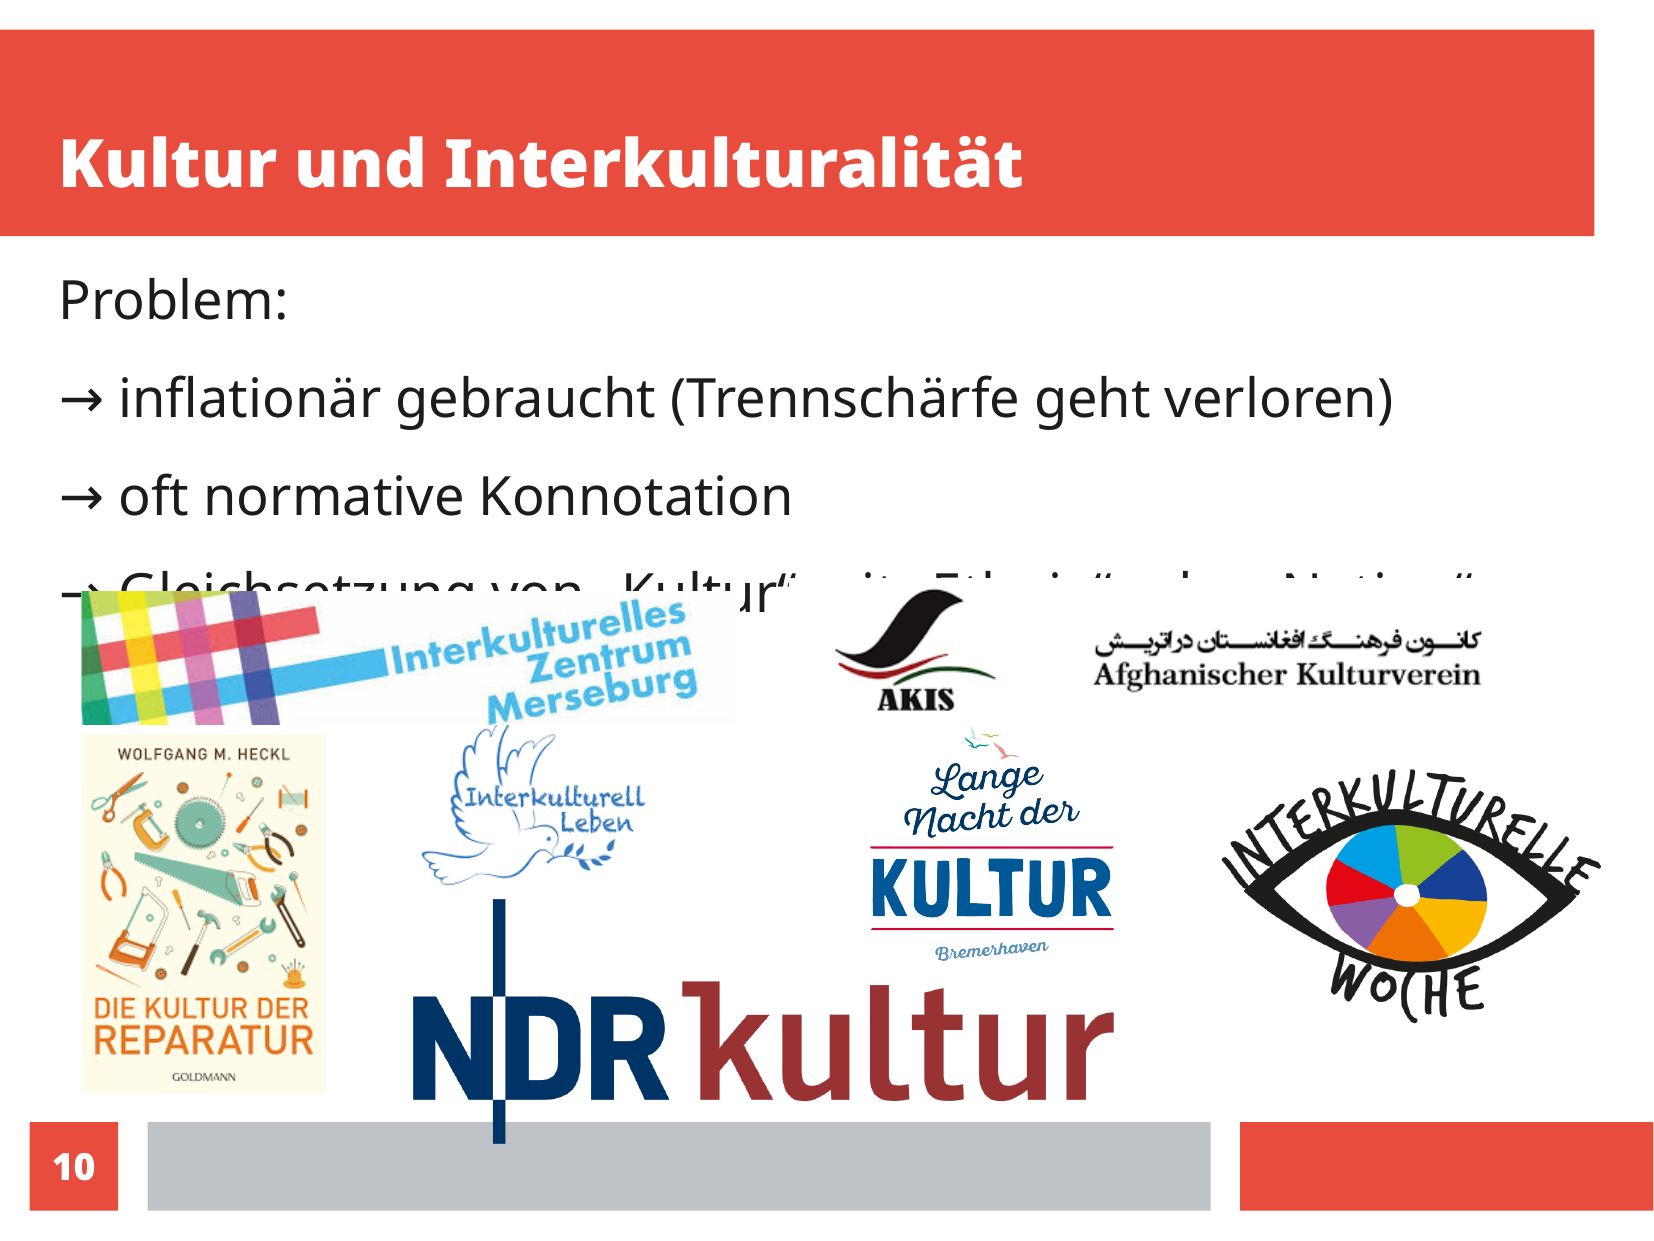

# Kultur und Interkulturalität
Problem:
→ inflationär gebraucht (Trennschärfe geht verloren)
→ oft normative Konnotation
→ Gleichsetzung von „Kultur“ mit „Ethnie“ oder „Nation“
10